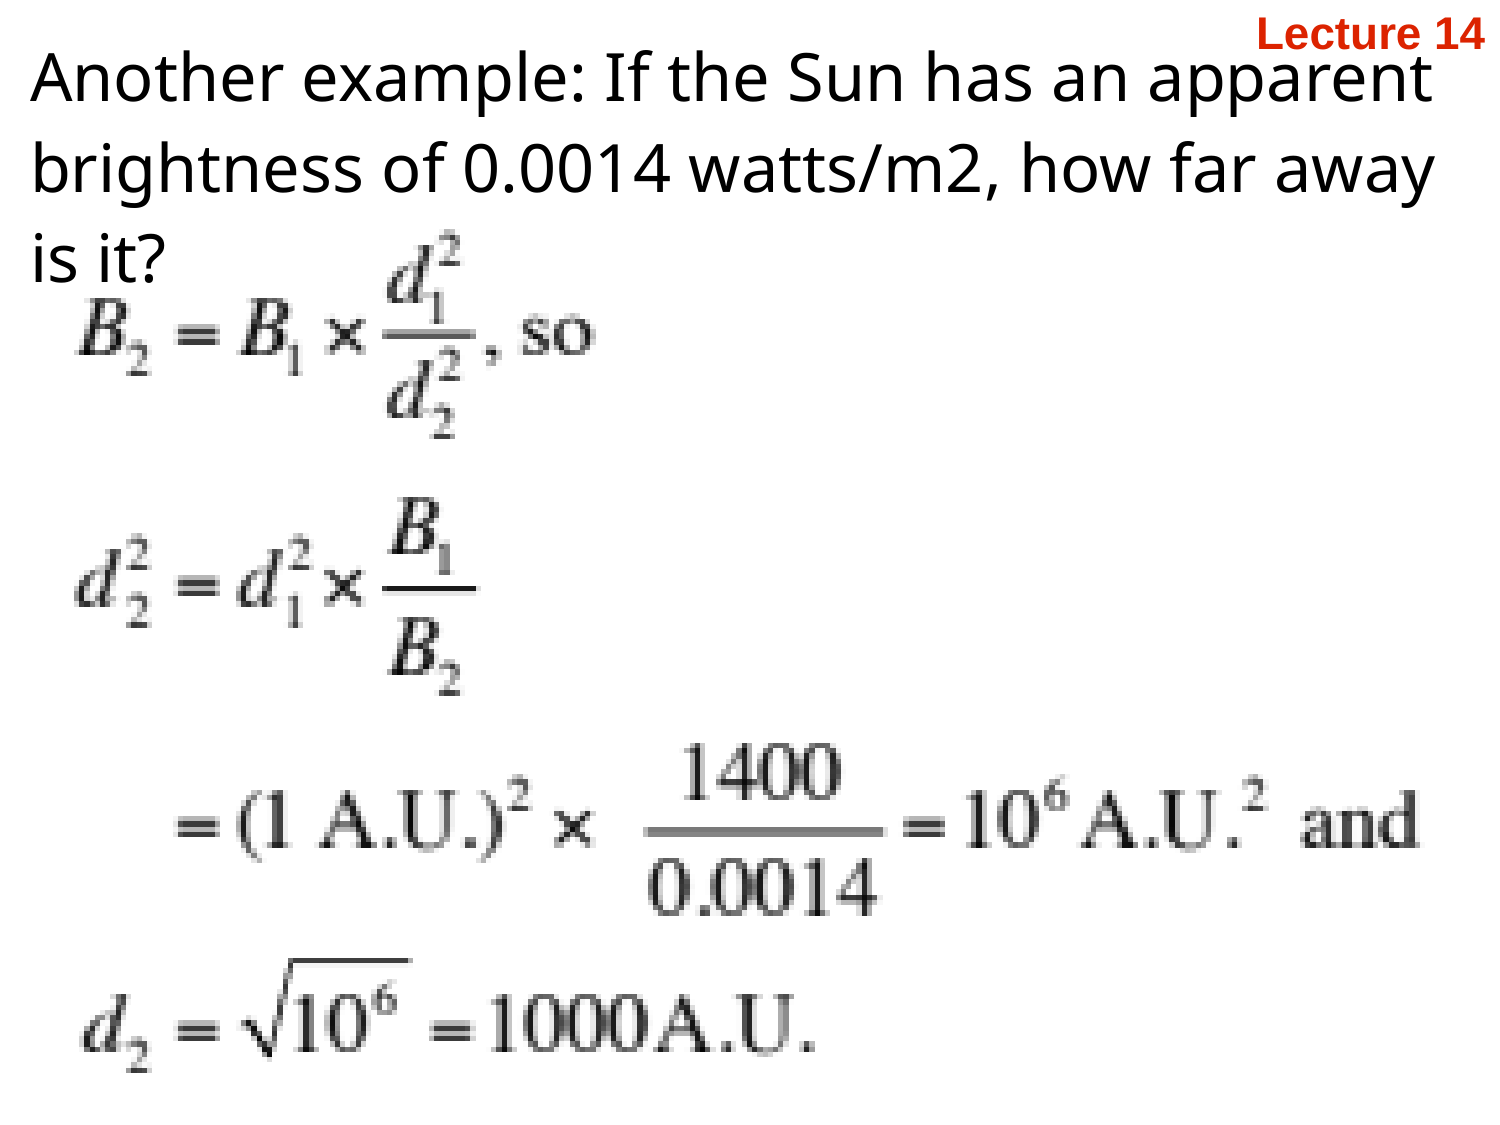

Lecture 14
# Another example: If the Sun has an apparent brightness of 0.0014 watts/m2, how far away is it?